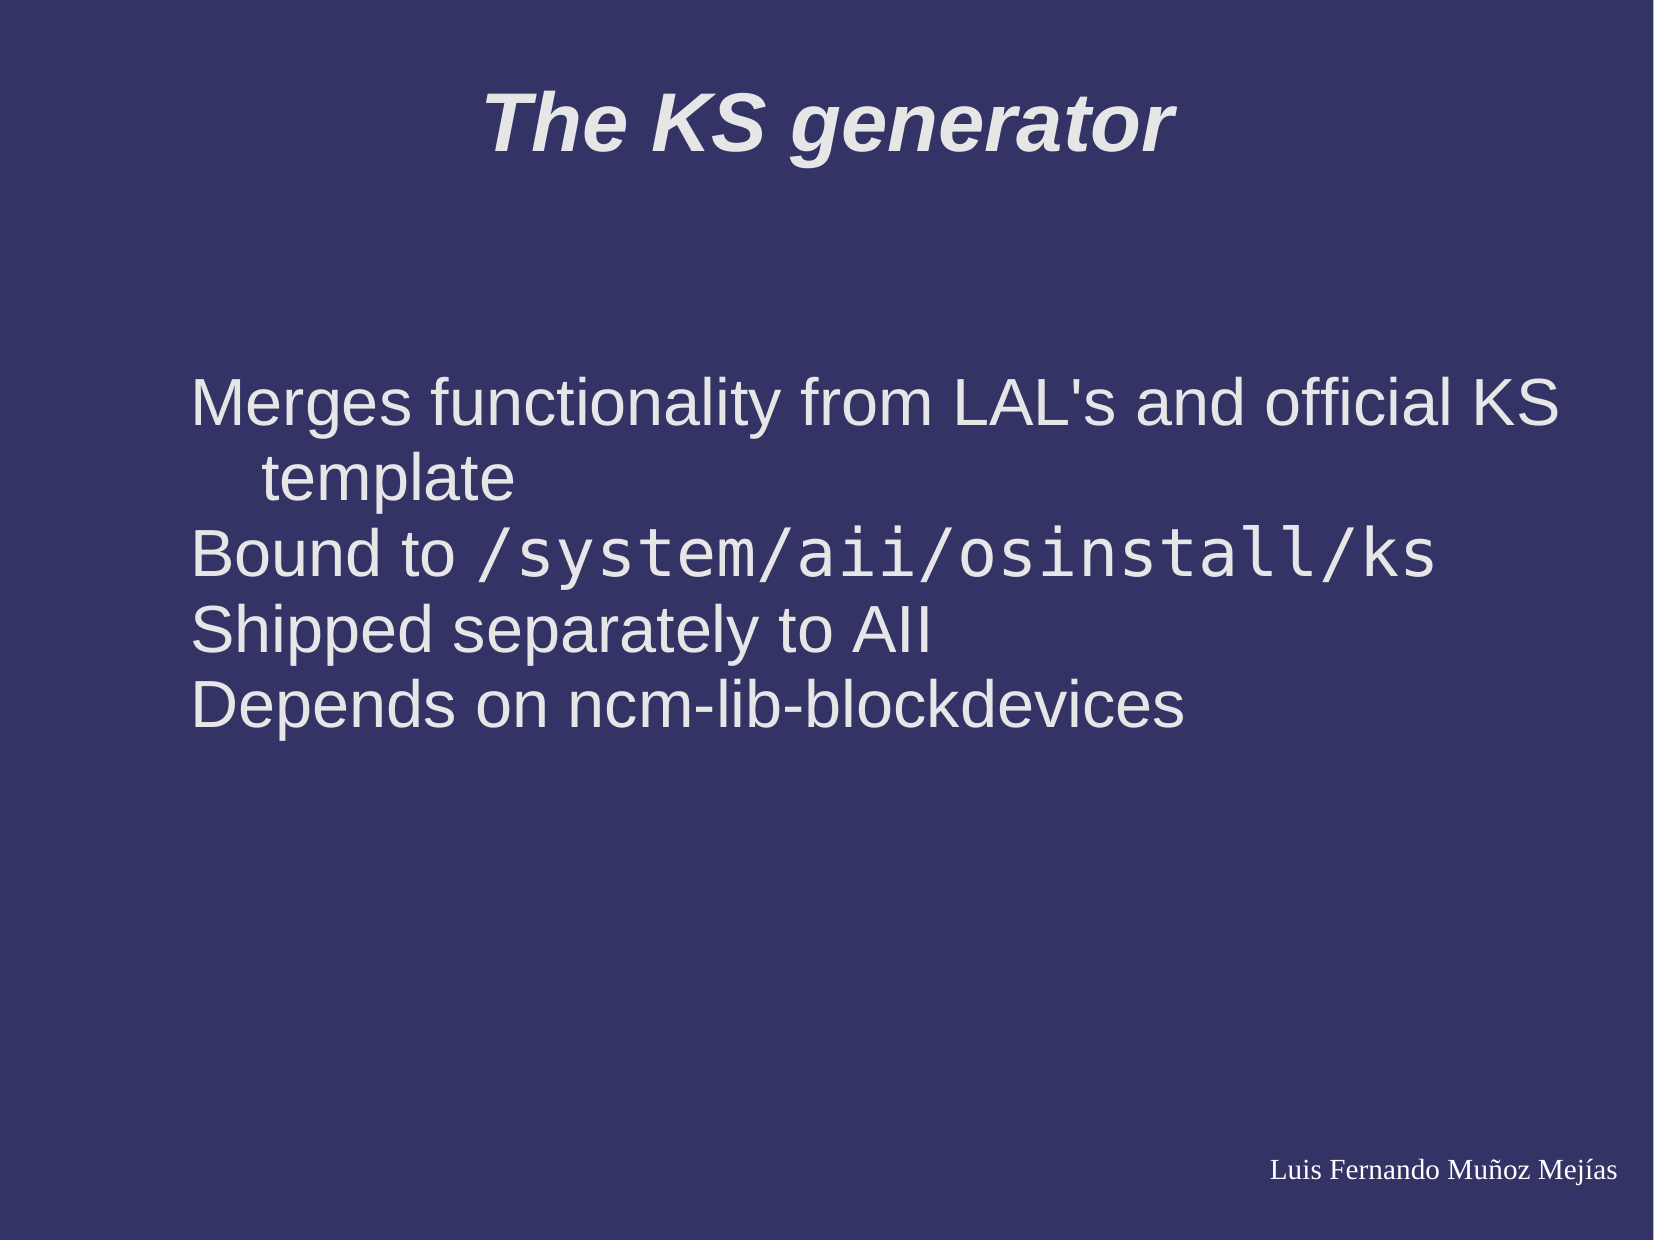

# The KS generator
Merges functionality from LAL's and official KS template
Bound to /system/aii/osinstall/ks
Shipped separately to AII
Depends on ncm-lib-blockdevices
Luis Fernando Muñoz Mejías